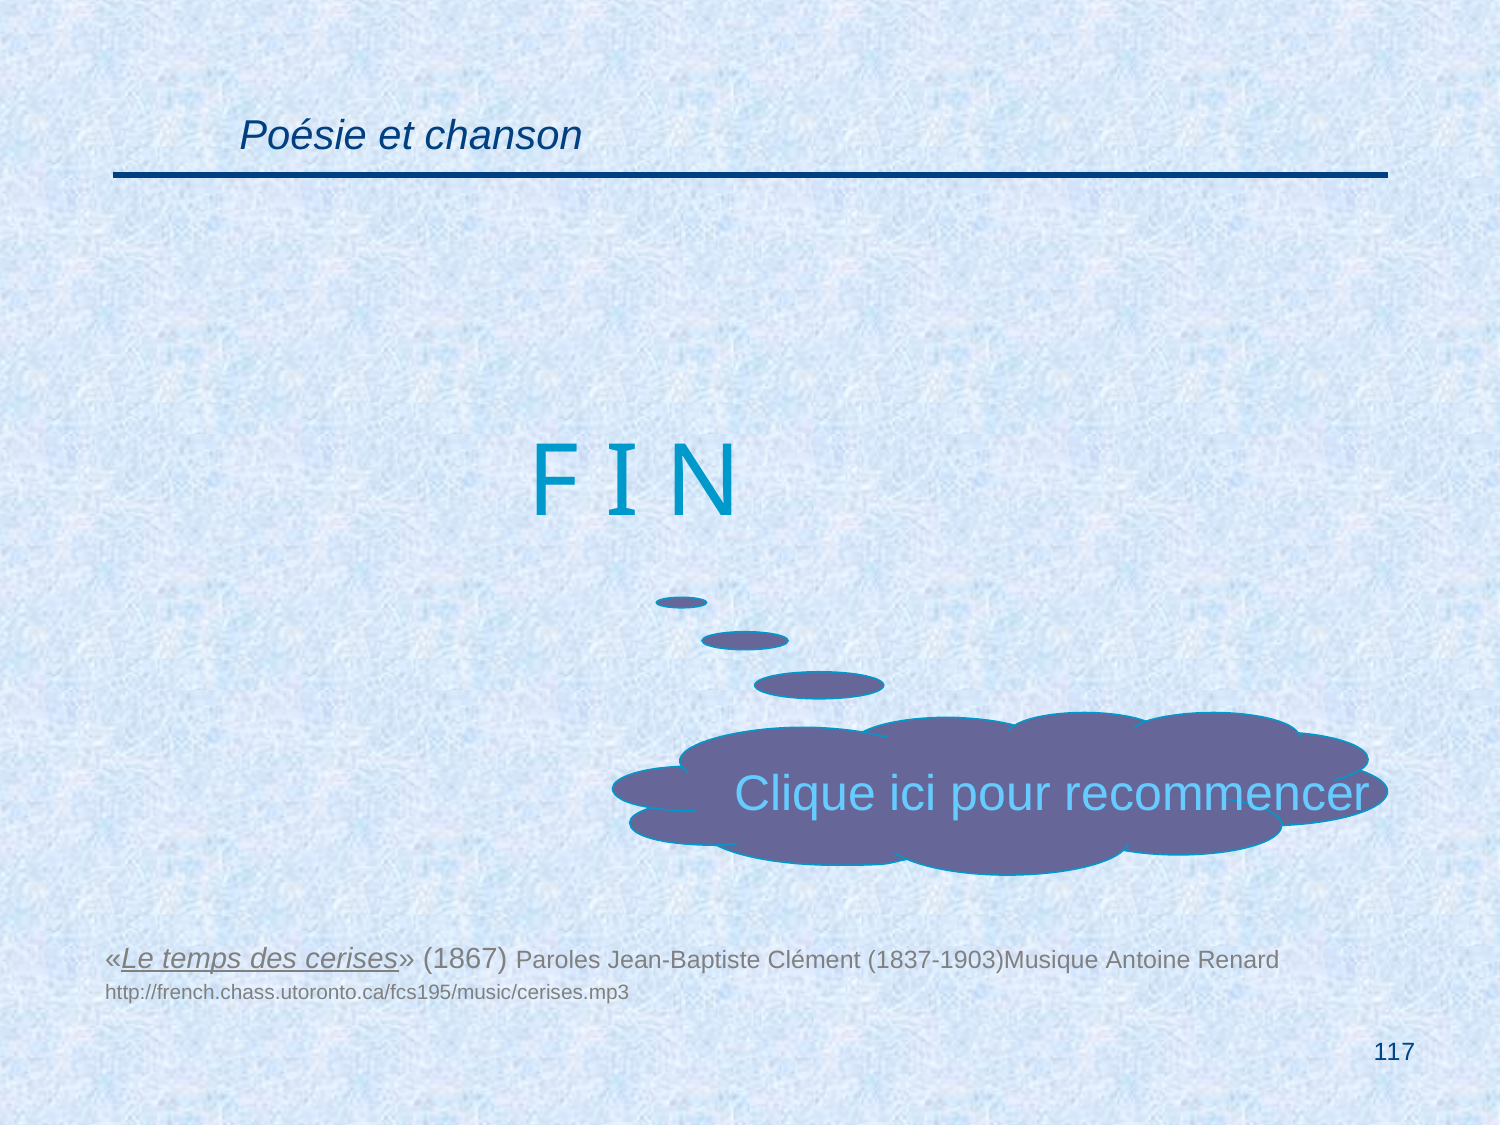

Poésie et chanson
F I N
Clique ici pour recommencer
«Le temps des cerises» (1867) Paroles Jean-Baptiste Clément (1837-1903)Musique Antoine Renard http://french.chass.utoronto.ca/fcs195/music/cerises.mp3
117